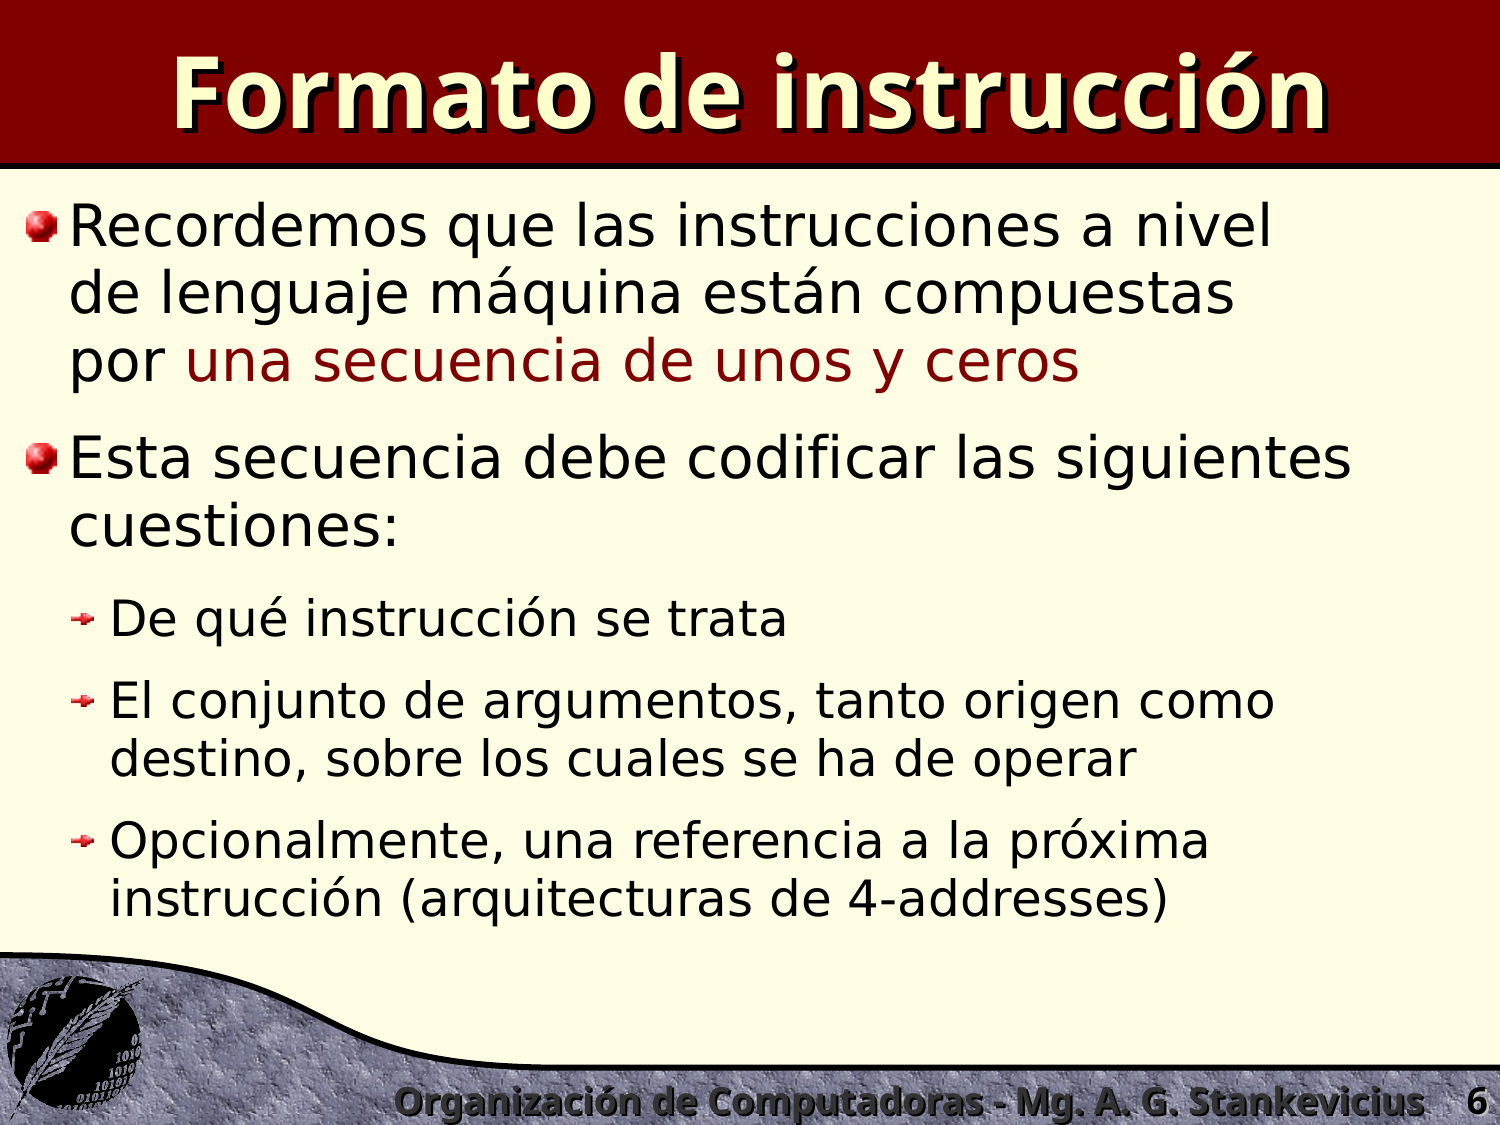

# Formato de instrucción
Recordemos que las instrucciones a nivel
de lenguaje máquina están compuestas
por una secuencia de unos y ceros
Esta secuencia debe codificar las siguientes cuestiones:
De qué instrucción se trata
El conjunto de argumentos, tanto origen como destino, sobre los cuales se ha de operar
Opcionalmente, una referencia a la próxima instrucción (arquitecturas de 4-addresses)
6